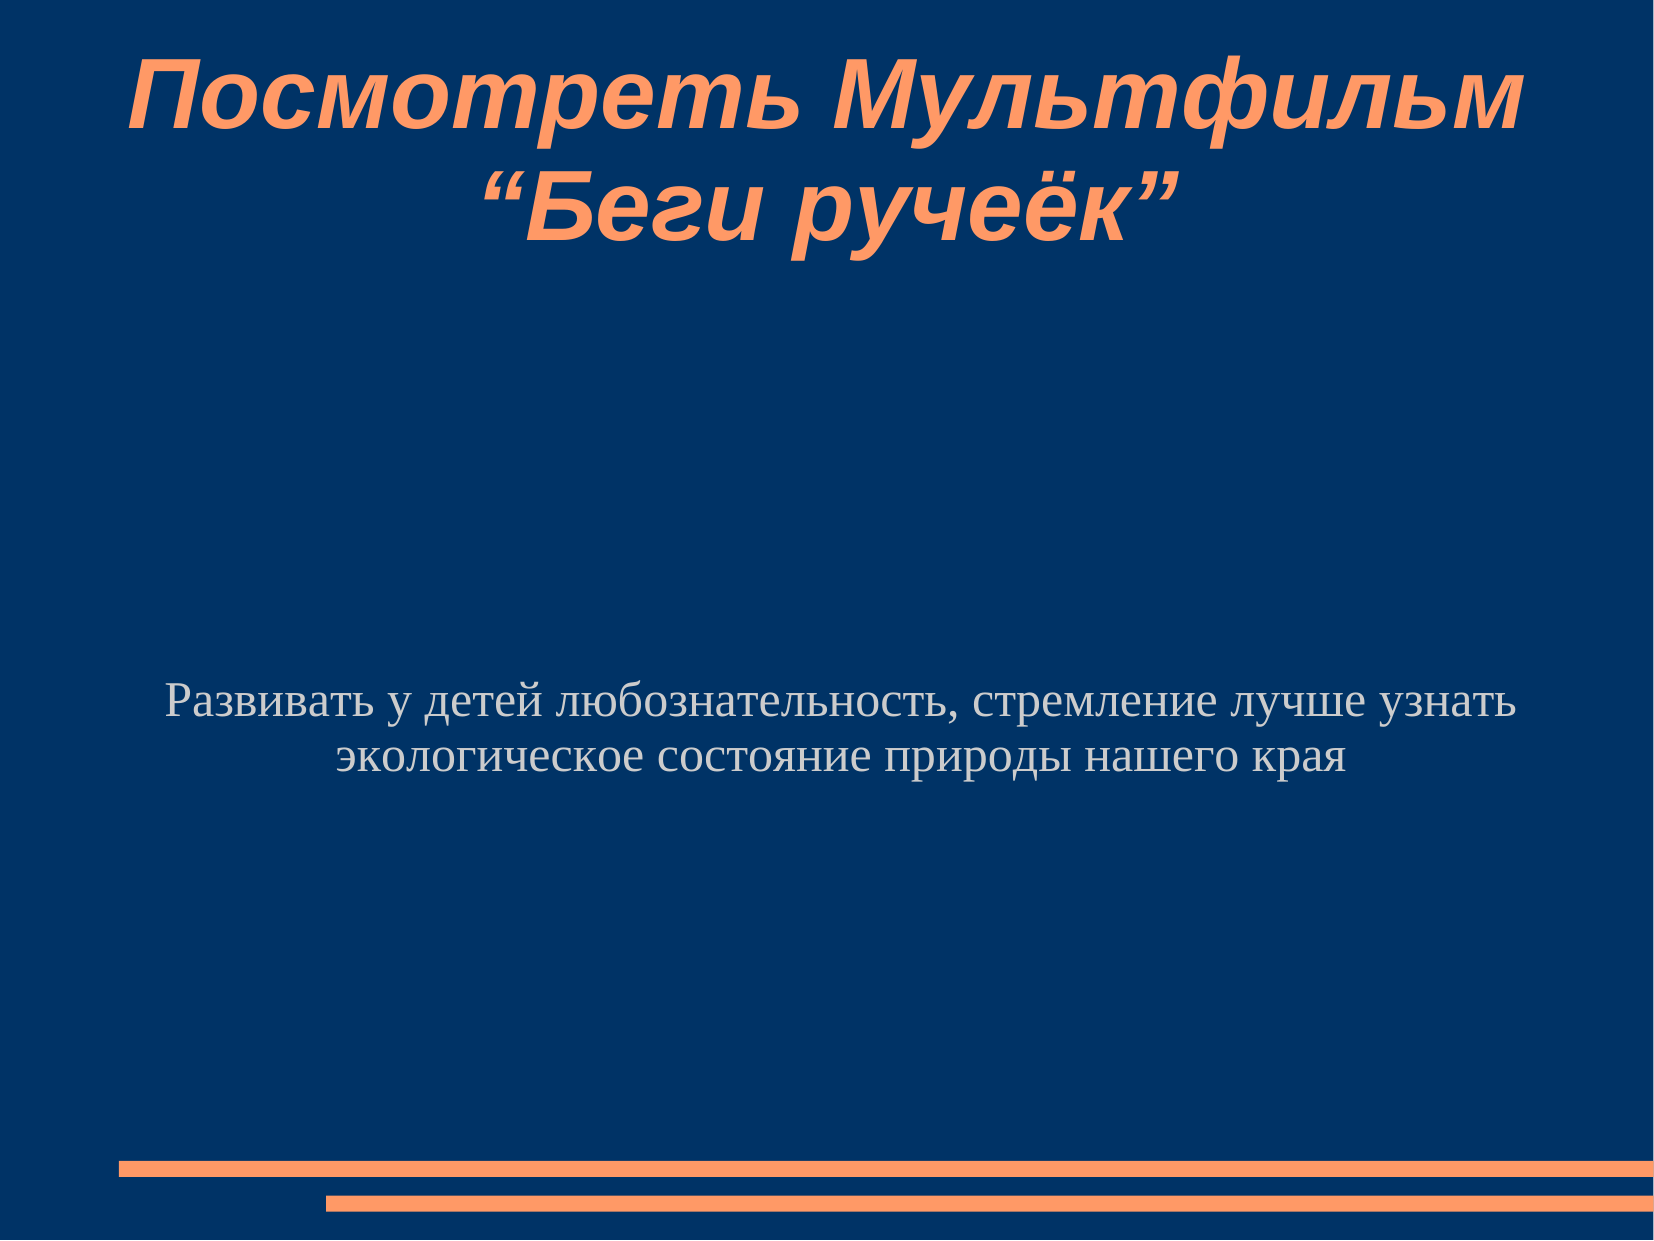

# Посмотреть Мультфильм “Беги ручеёк”
Развивать у детей любознательность, стремление лучше узнать экологическое состояние природы нашего края